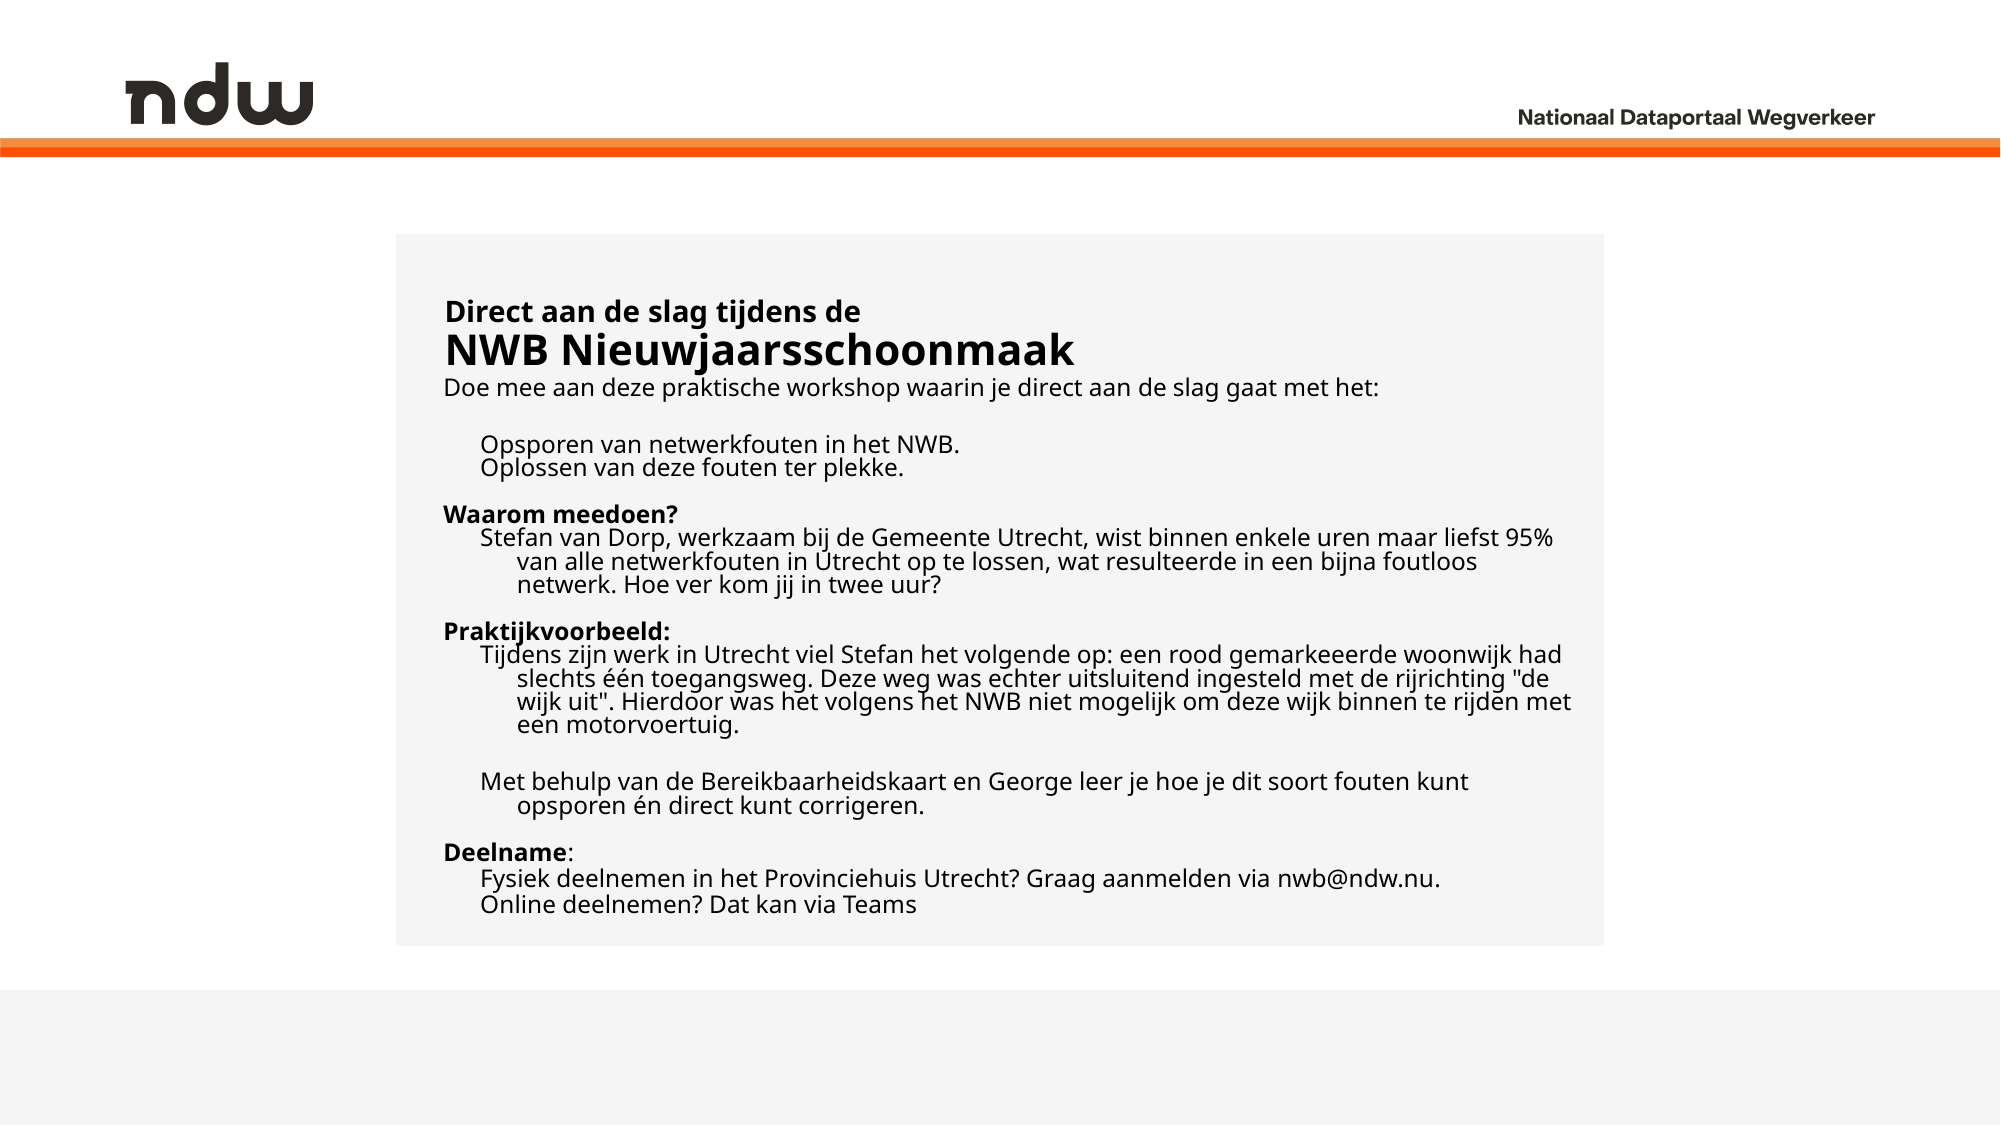

Direct aan de slag tijdens de
NWB Nieuwjaarsschoonmaak
# Doe mee aan deze praktische workshop waarin je direct aan de slag gaat met het:
Opsporen van netwerkfouten in het NWB.
Oplossen van deze fouten ter plekke.
Waarom meedoen?
Stefan van Dorp, werkzaam bij de Gemeente Utrecht, wist binnen enkele uren maar liefst 95% van alle netwerkfouten in Utrecht op te lossen, wat resulteerde in een bijna foutloos netwerk. Hoe ver kom jij in twee uur?
Praktijkvoorbeeld:
Tijdens zijn werk in Utrecht viel Stefan het volgende op: een rood gemarkeeerde woonwijk had slechts één toegangsweg. Deze weg was echter uitsluitend ingesteld met de rijrichting "de wijk uit". Hierdoor was het volgens het NWB niet mogelijk om deze wijk binnen te rijden met een motorvoertuig.
Met behulp van de Bereikbaarheidskaart en George leer je hoe je dit soort fouten kunt opsporen én direct kunt corrigeren.
Deelname:
Fysiek deelnemen in het Provinciehuis Utrecht? Graag aanmelden via nwb@ndw.nu.
Online deelnemen? Dat kan via Teams